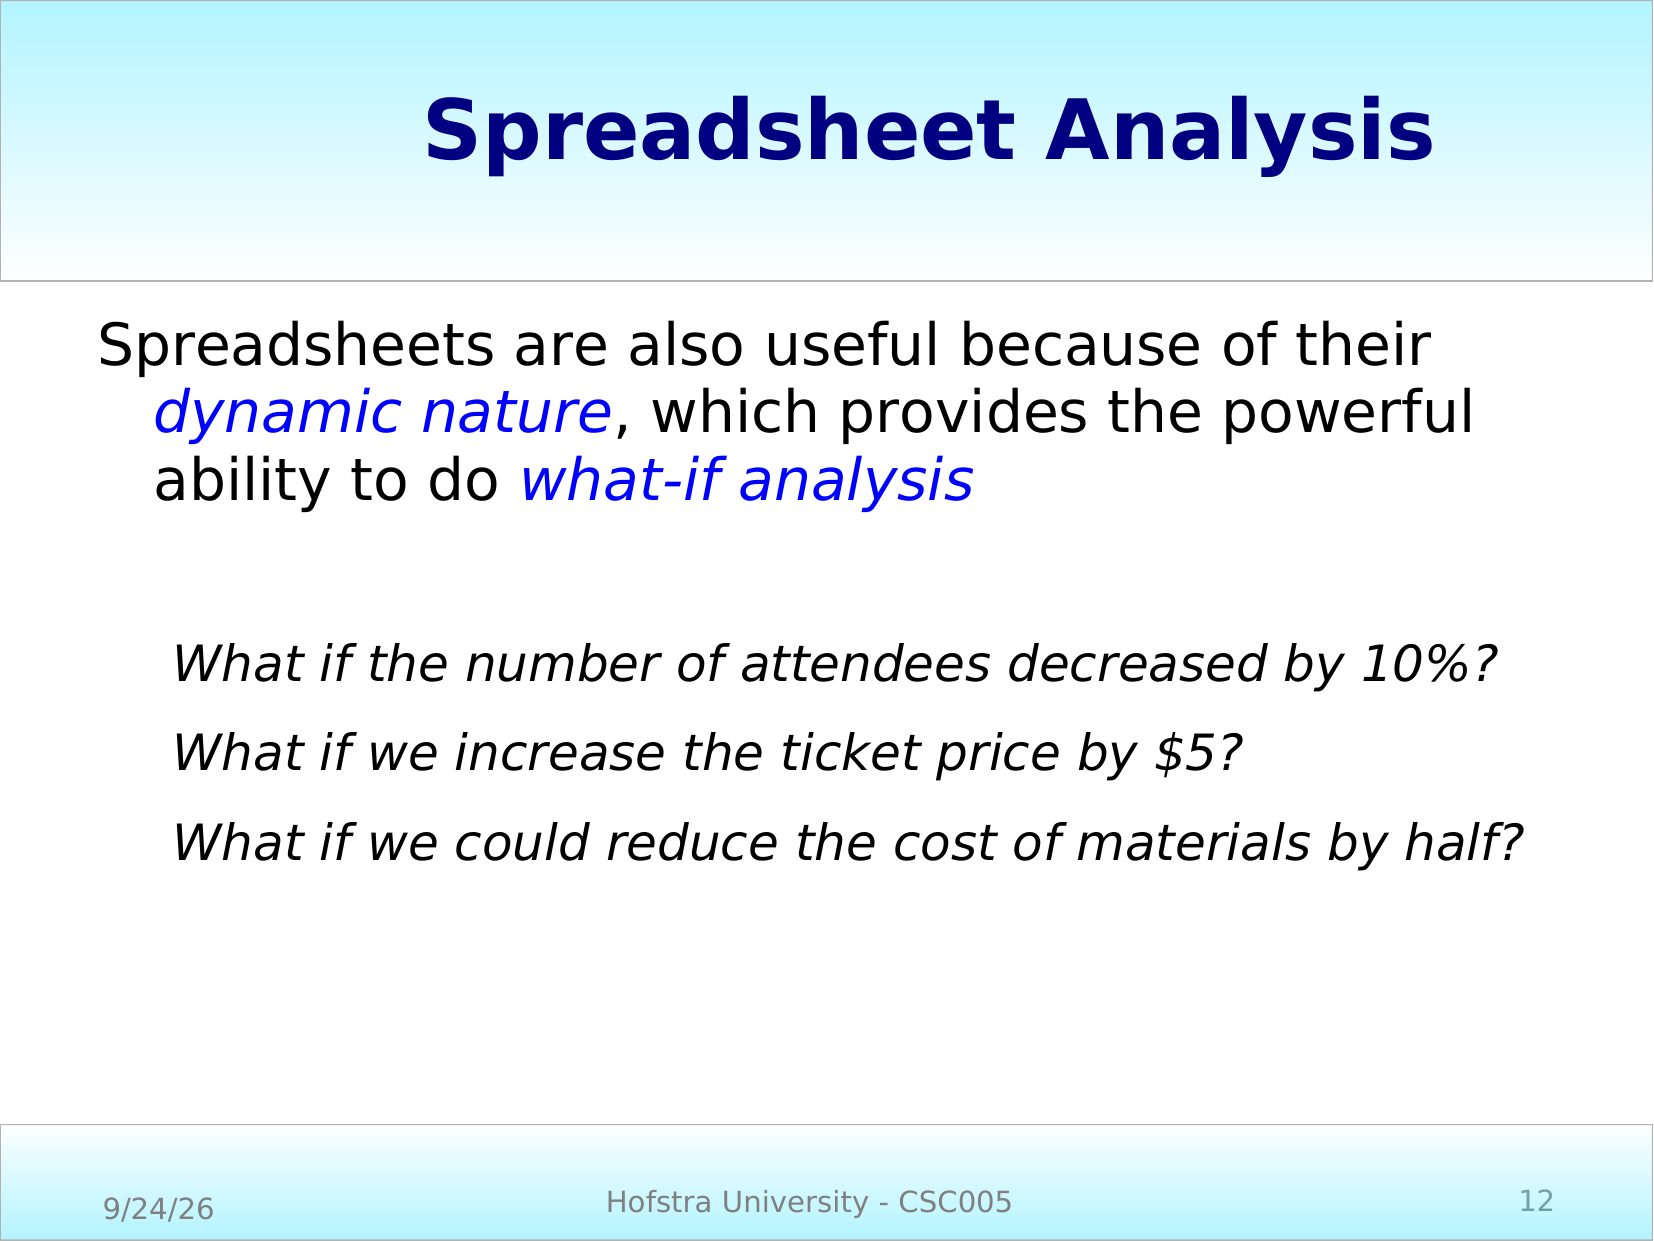

# Spreadsheet Analysis
Spreadsheets are also useful because of their dynamic nature, which provides the powerful ability to do what-if analysis
What if the number of attendees decreased by 10%?
What if we increase the ticket price by $5?
What if we could reduce the cost of materials by half?
12
Hofstra University - CSC005